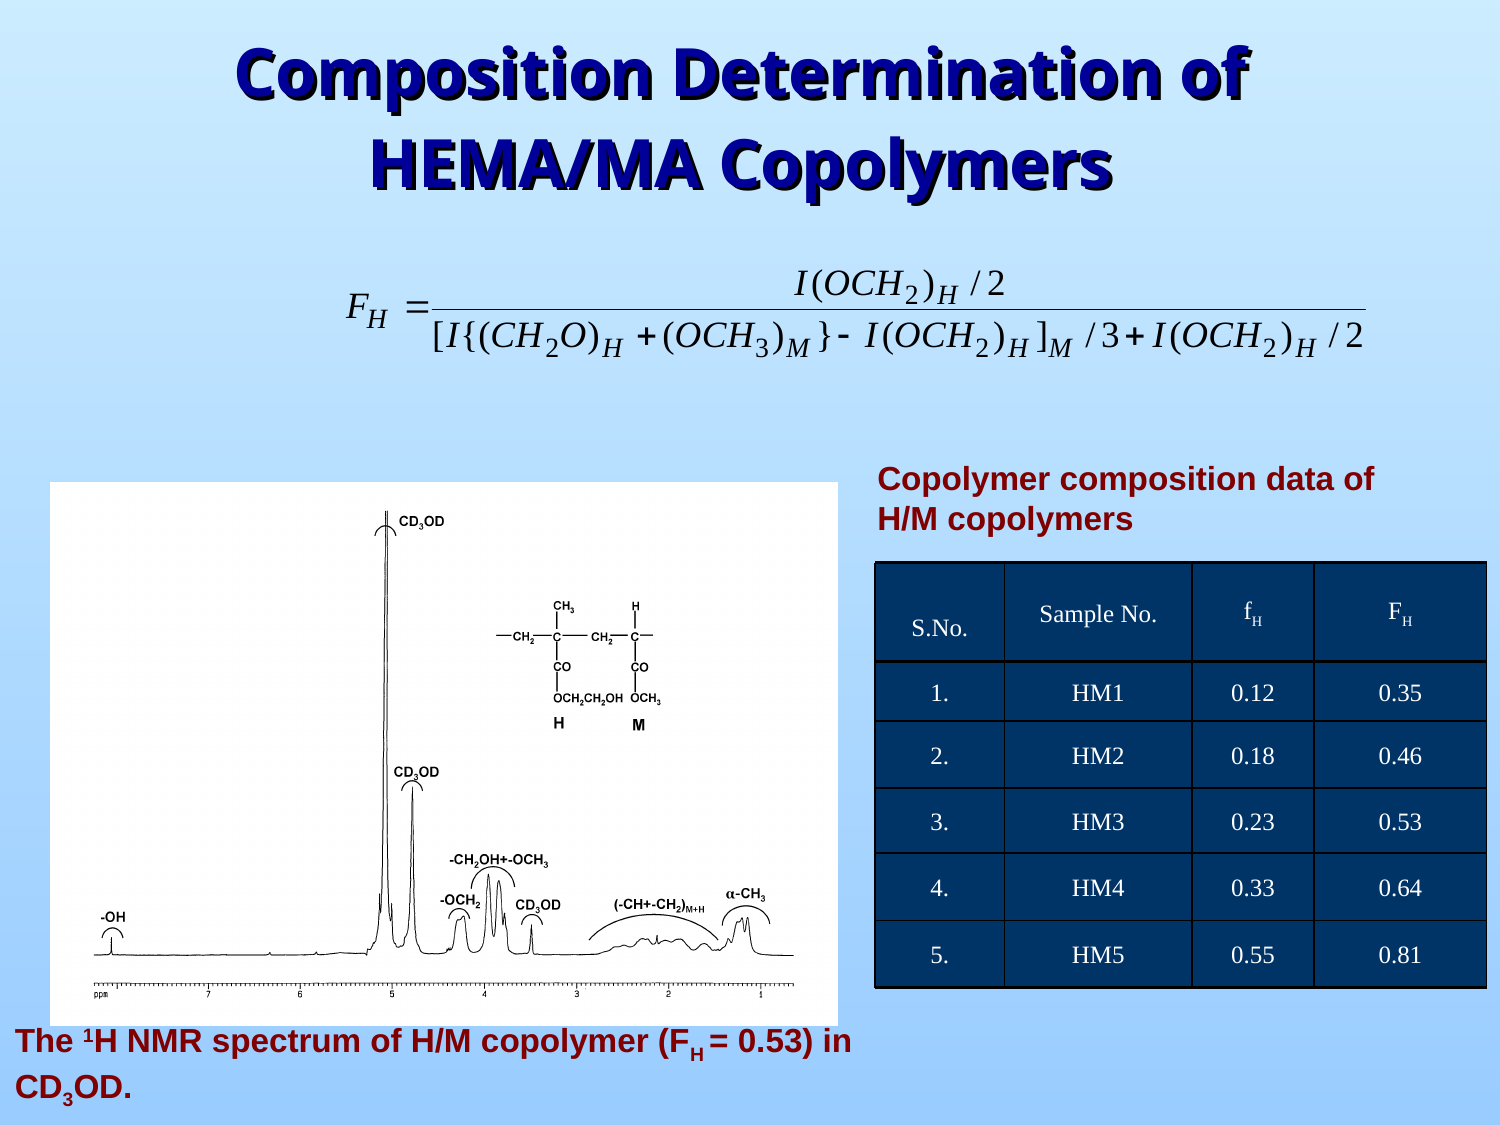

# Composition Determination of HEMA/MA Copolymers
Copolymer composition data of H/M copolymers
S.No.
Sample No.
f­H
FH
1.
HM1
0.12
0.35
2.
HM2
0.18
0.46
3.
HM3
0.23
0.53
4.
HM4
0.33
0.64
5.
HM5
0.55
0.81
The 1H NMR spectrum of H/M copolymer (FH = 0.53) in CD3OD.